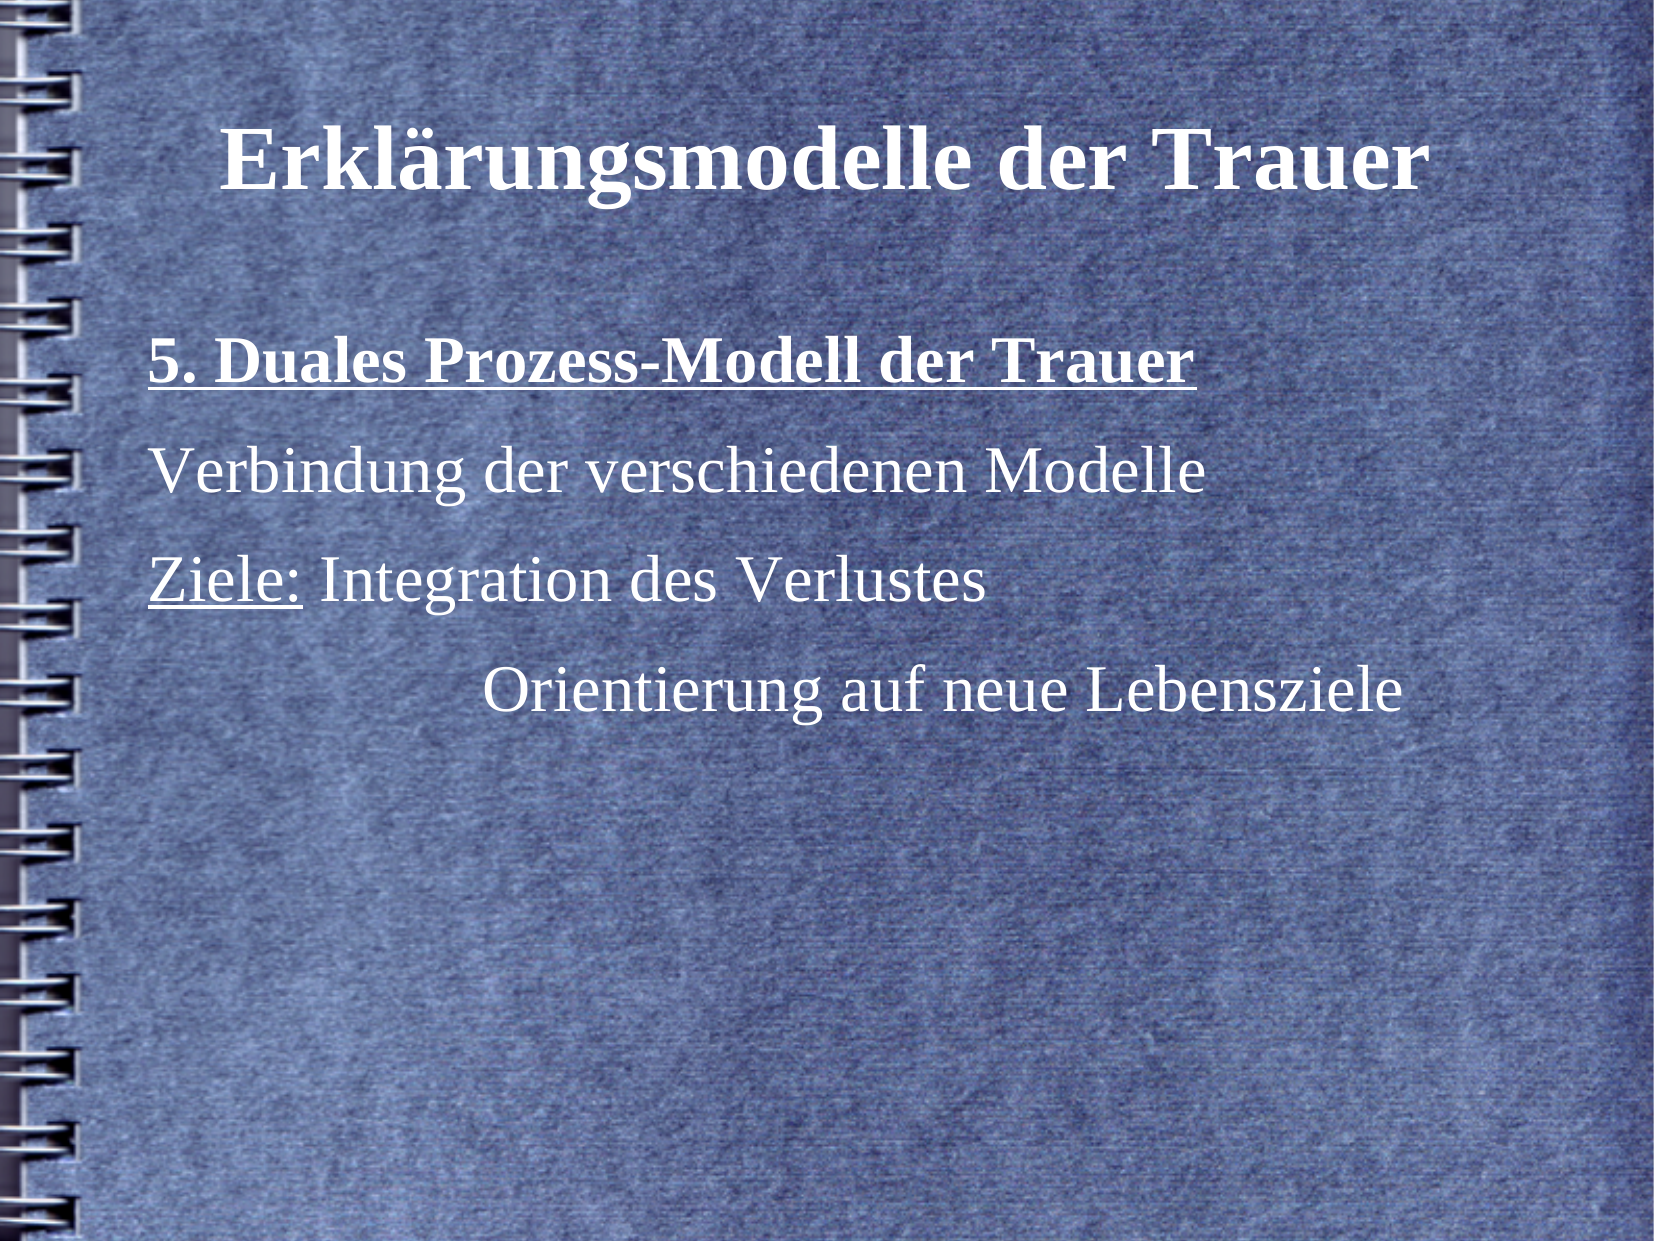

# Erklärungsmodelle der Trauer
5. Duales Prozess-Modell der Trauer
Verbindung der verschiedenen Modelle
Ziele: Integration des Verlustes
 Orientierung auf neue Lebensziele